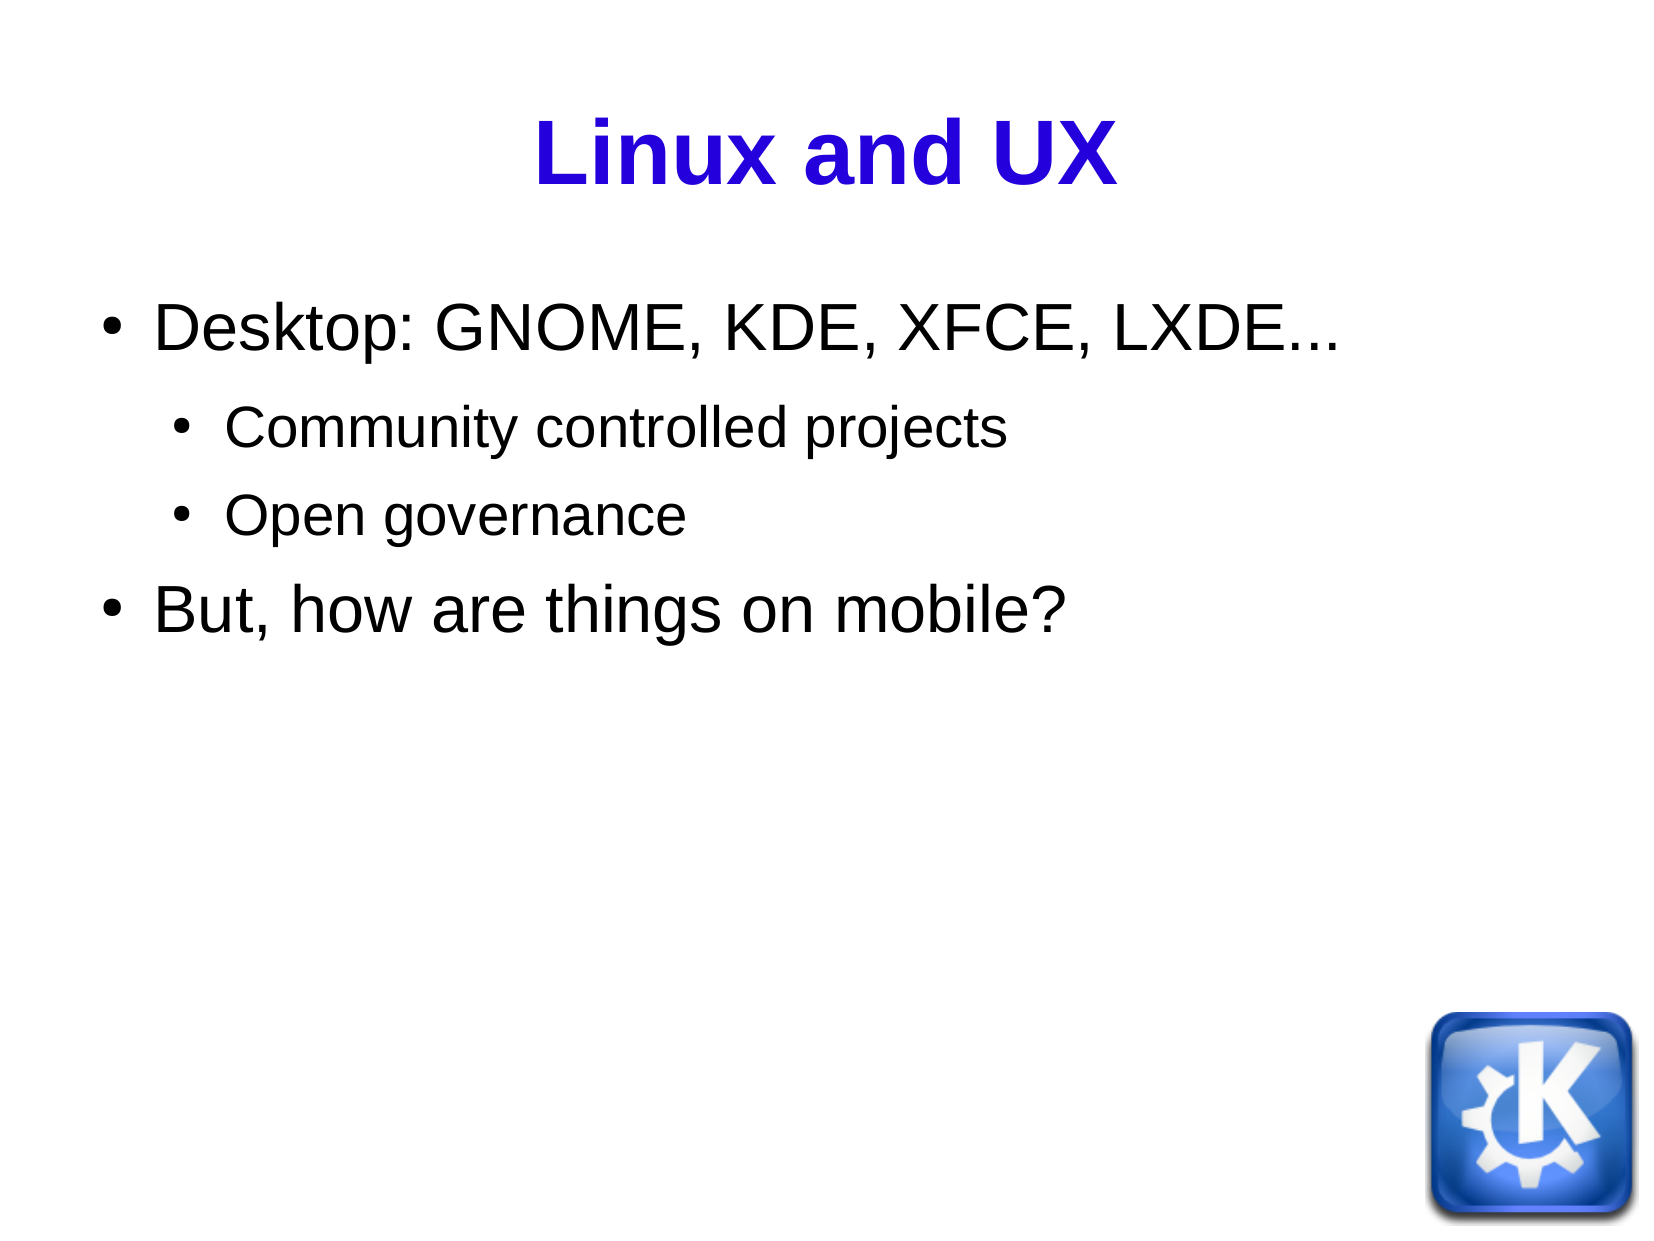

# Linux and UX
Desktop: GNOME, KDE, XFCE, LXDE...
Community controlled projects
Open governance
But, how are things on mobile?